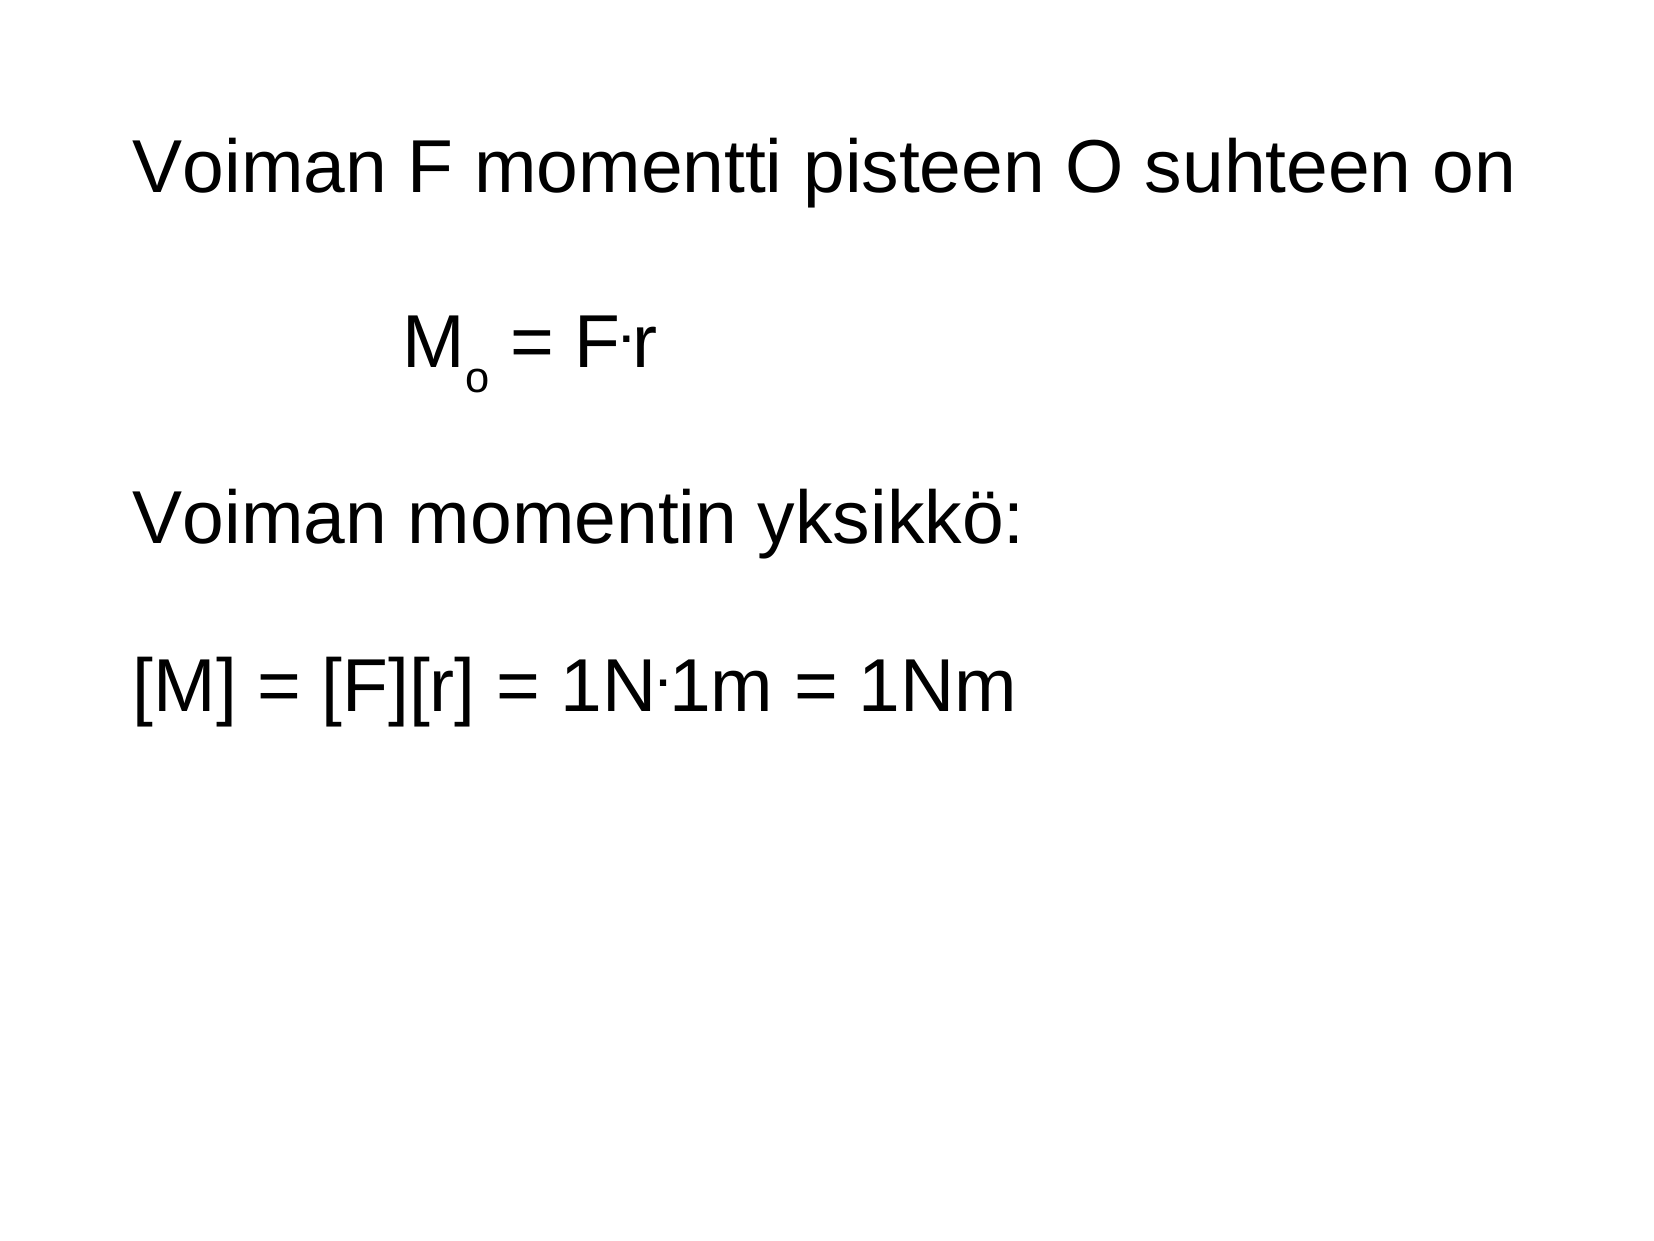

Voiman F momentti pisteen O suhteen on
 Mo = F.r
Voiman momentin yksikkö:
[M] = [F][r] = 1N.1m = 1Nm